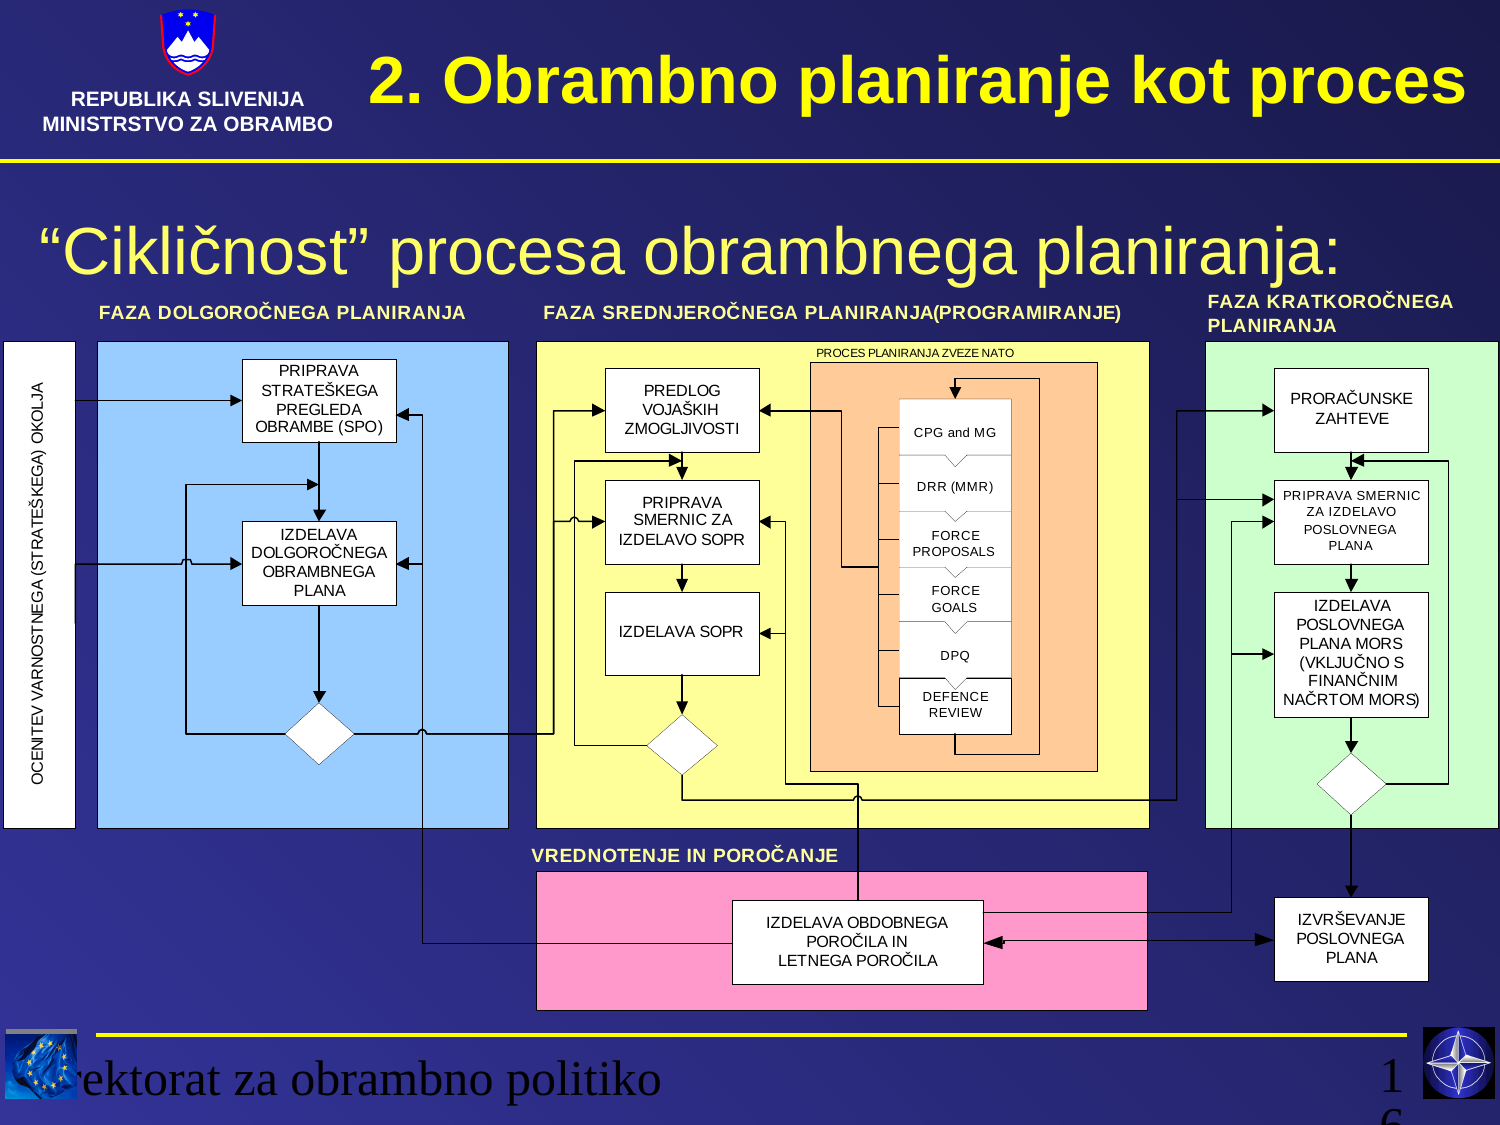

# 2. Obrambno planiranje kot proces
“Cikličnost” procesa obrambnega planiranja:
16
Direktorat za obrambno politiko